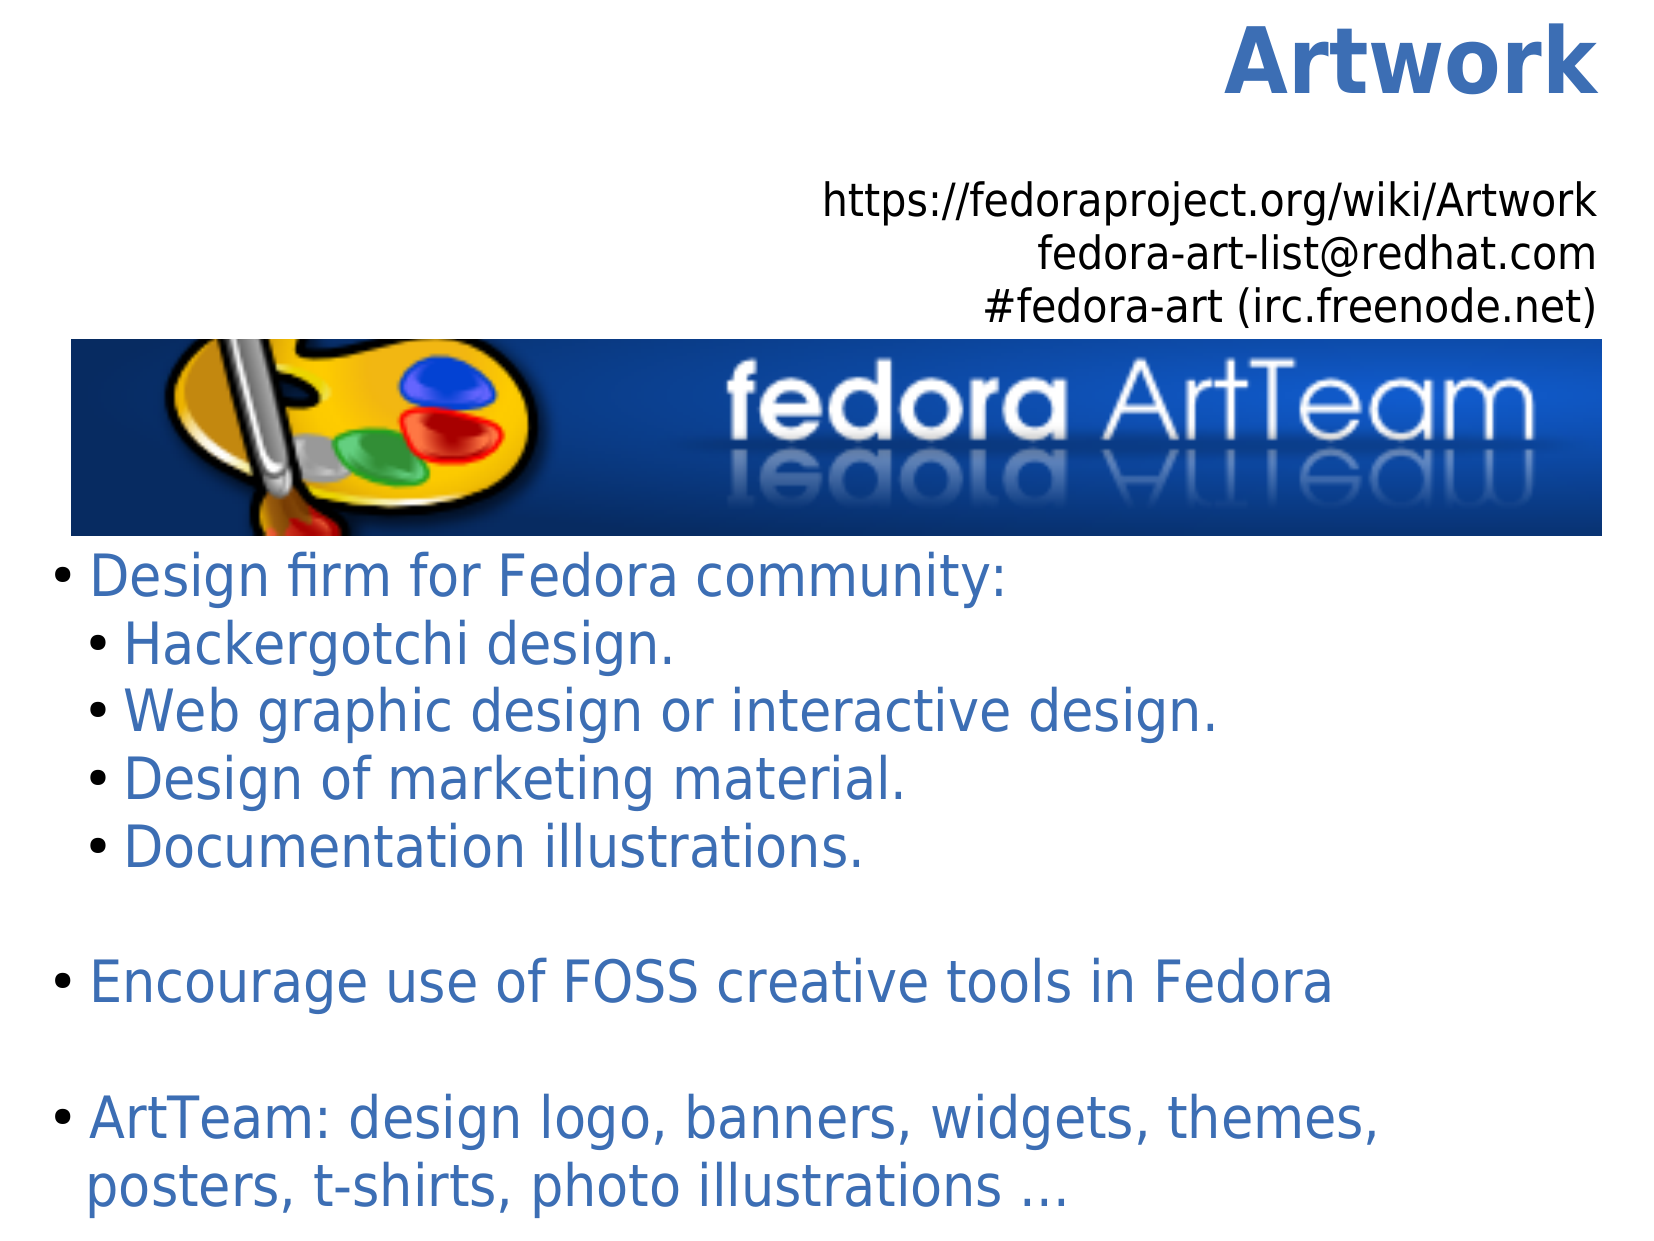

Artwork
https://fedoraproject.org/wiki/Artwork
fedora-art-list@redhat.com
#fedora-art (irc.freenode.net)
 Design firm for Fedora community:
Hackergotchi design.
Web graphic design or interactive design.
Design of marketing material.
Documentation illustrations.
 Encourage use of FOSS creative tools in Fedora
 ArtTeam: design logo, banners, widgets, themes,
 posters, t-shirts, photo illustrations ...